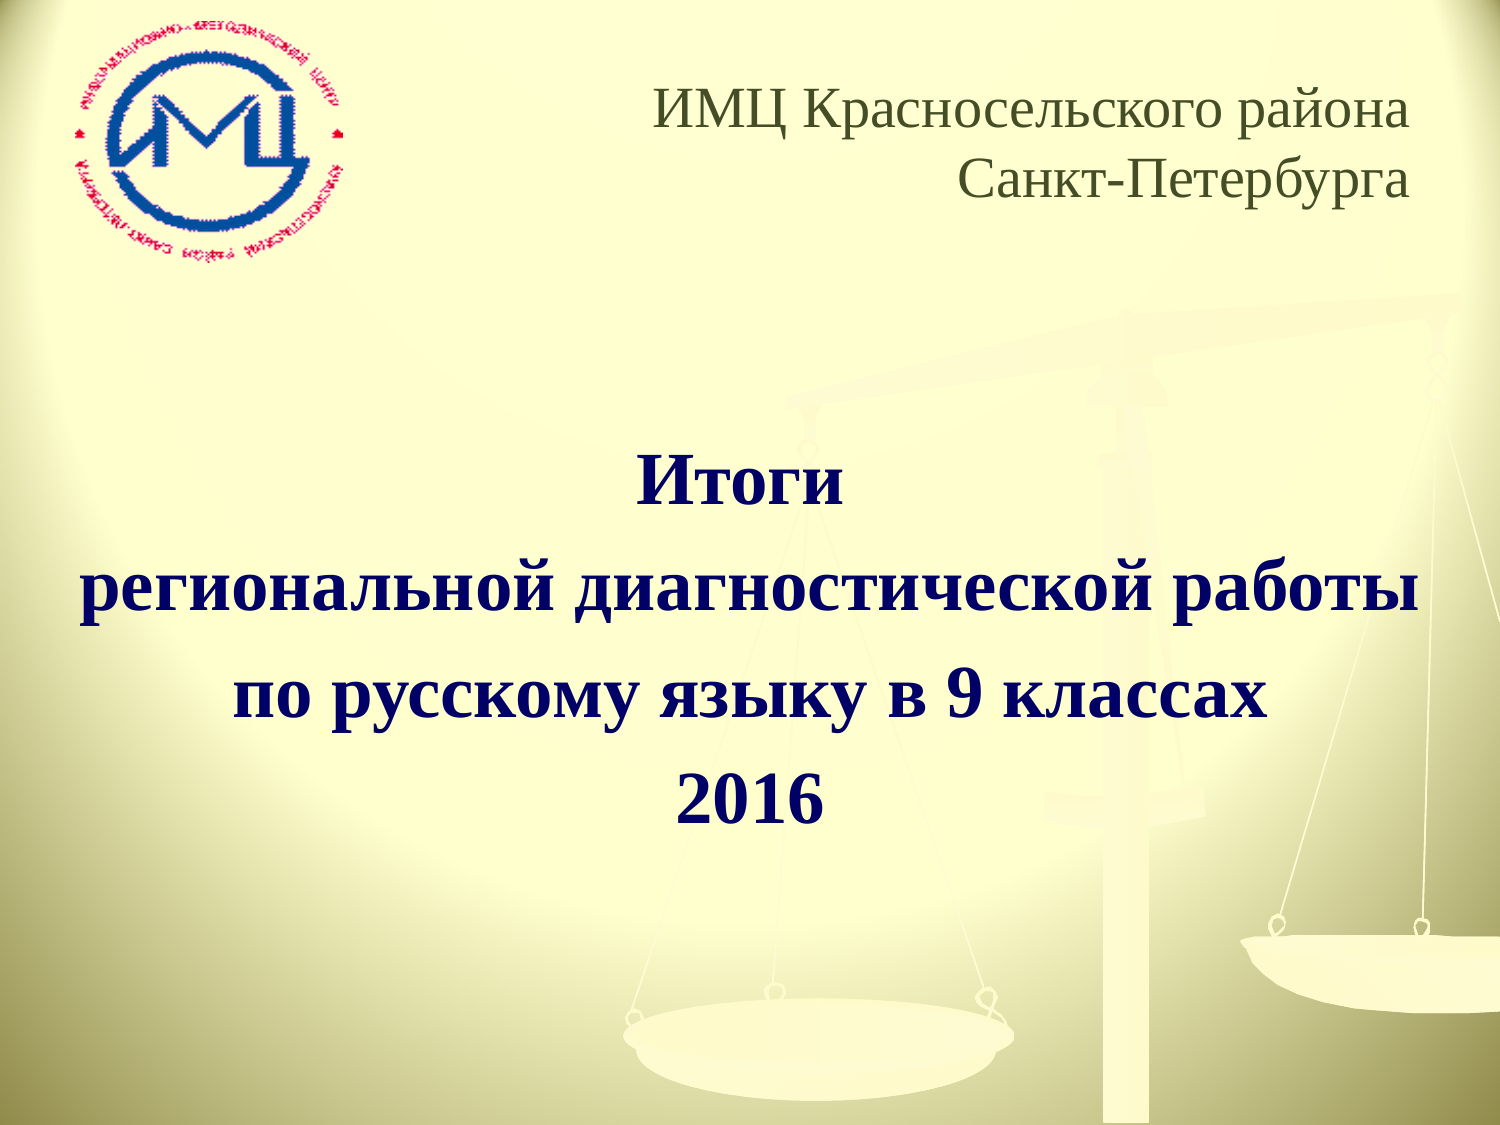

# ИМЦ Красносельского района Санкт-Петербурга
Итоги
региональной диагностической работы
по русскому языку в 9 классах
2016